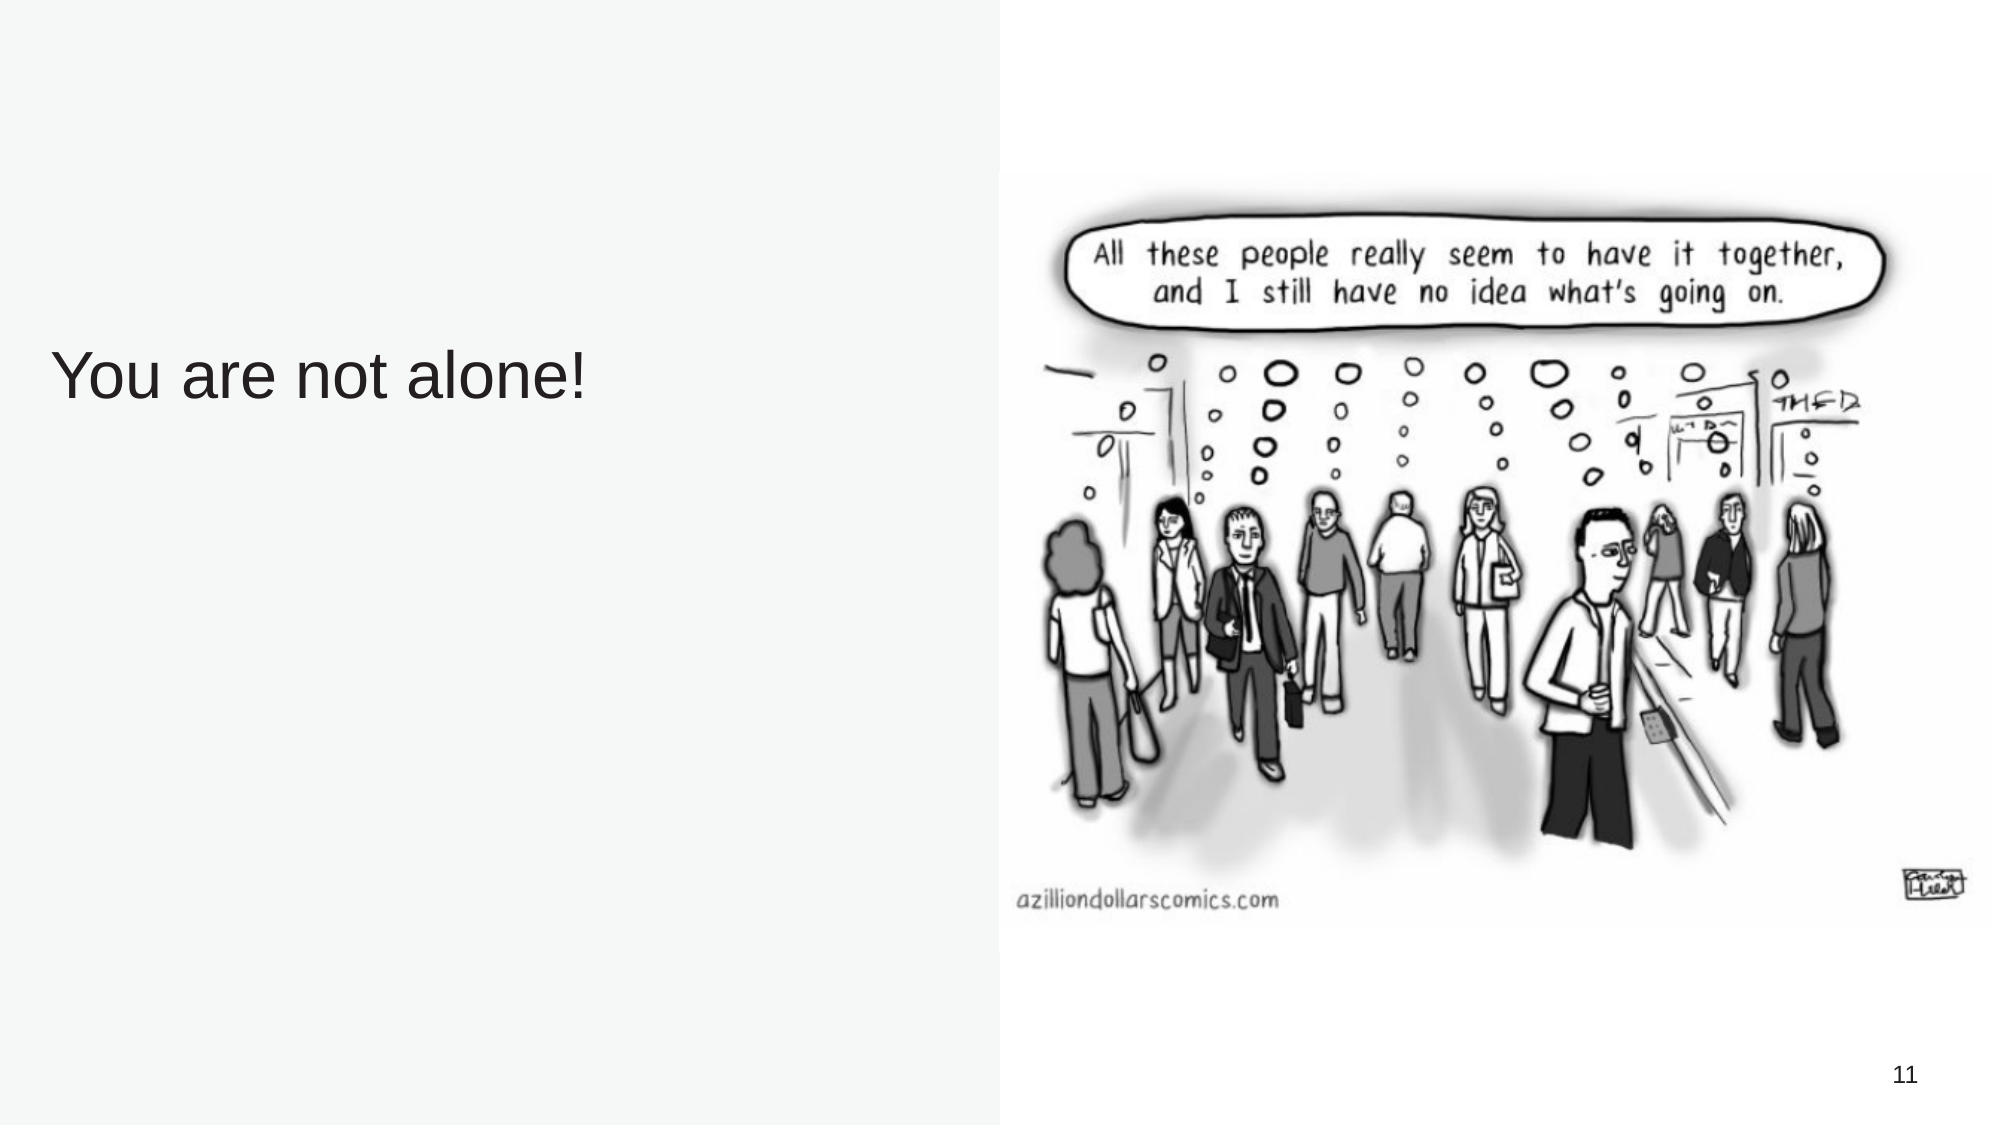

# Imposter feelings?
You are not alone!